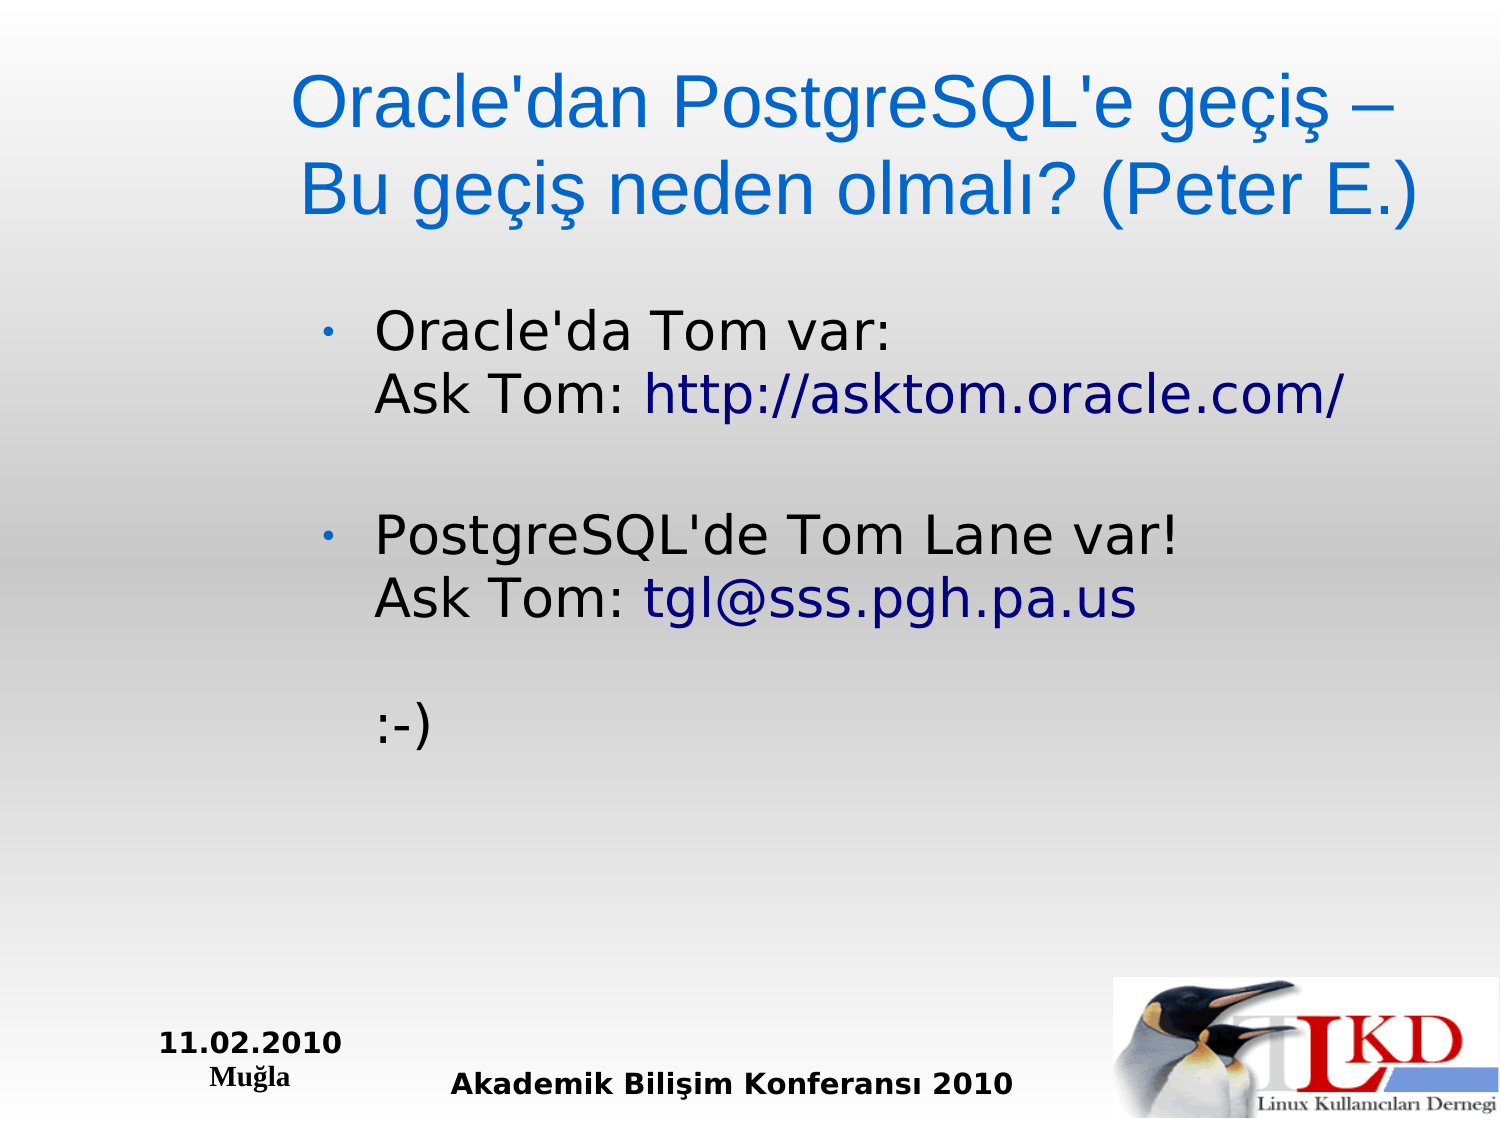

# Oracle'dan PostgreSQL'e geçiş – Bu geçiş neden olmalı? (Peter E.)
Oracle'da Tom var:
Ask Tom: http://asktom.oracle.com/
PostgreSQL'de Tom Lane var!
Ask Tom: tgl@sss.pgh.pa.us
:-)